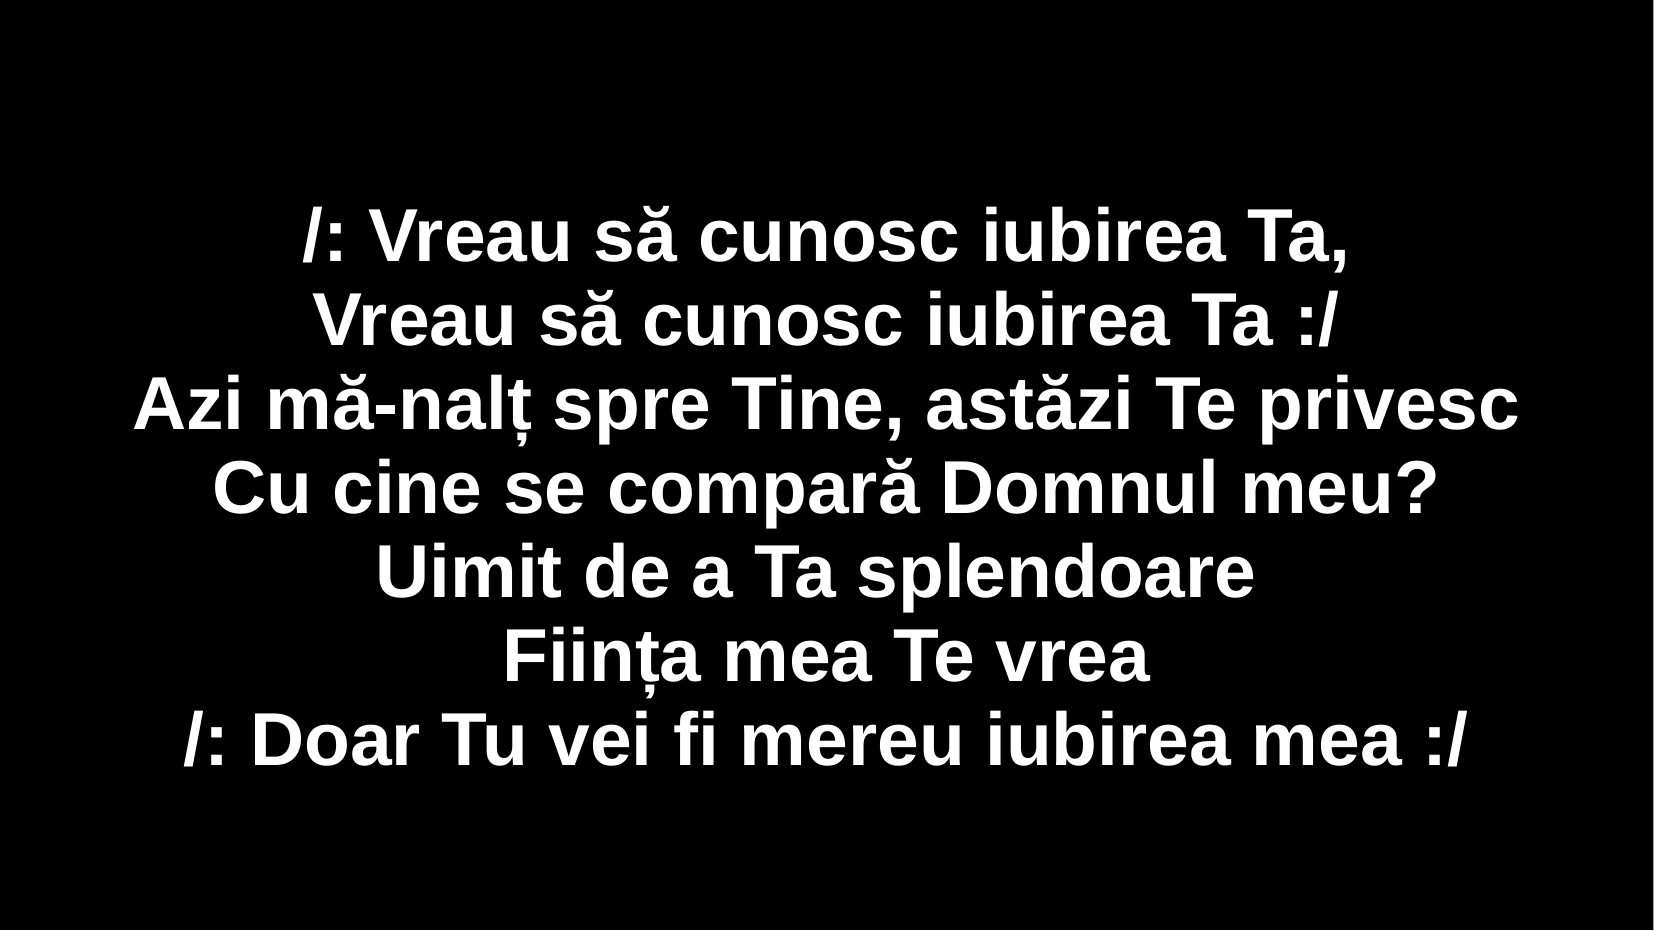

# /: Vreau să cunosc iubirea Ta,
Vreau să cunosc iubirea Ta :/
Azi mă-nalț spre Tine, astăzi Te privesc
Cu cine se compară Domnul meu?
Uimit de a Ta splendoare
Ființa mea Te vrea
/: Doar Tu vei fi mereu iubirea mea :/